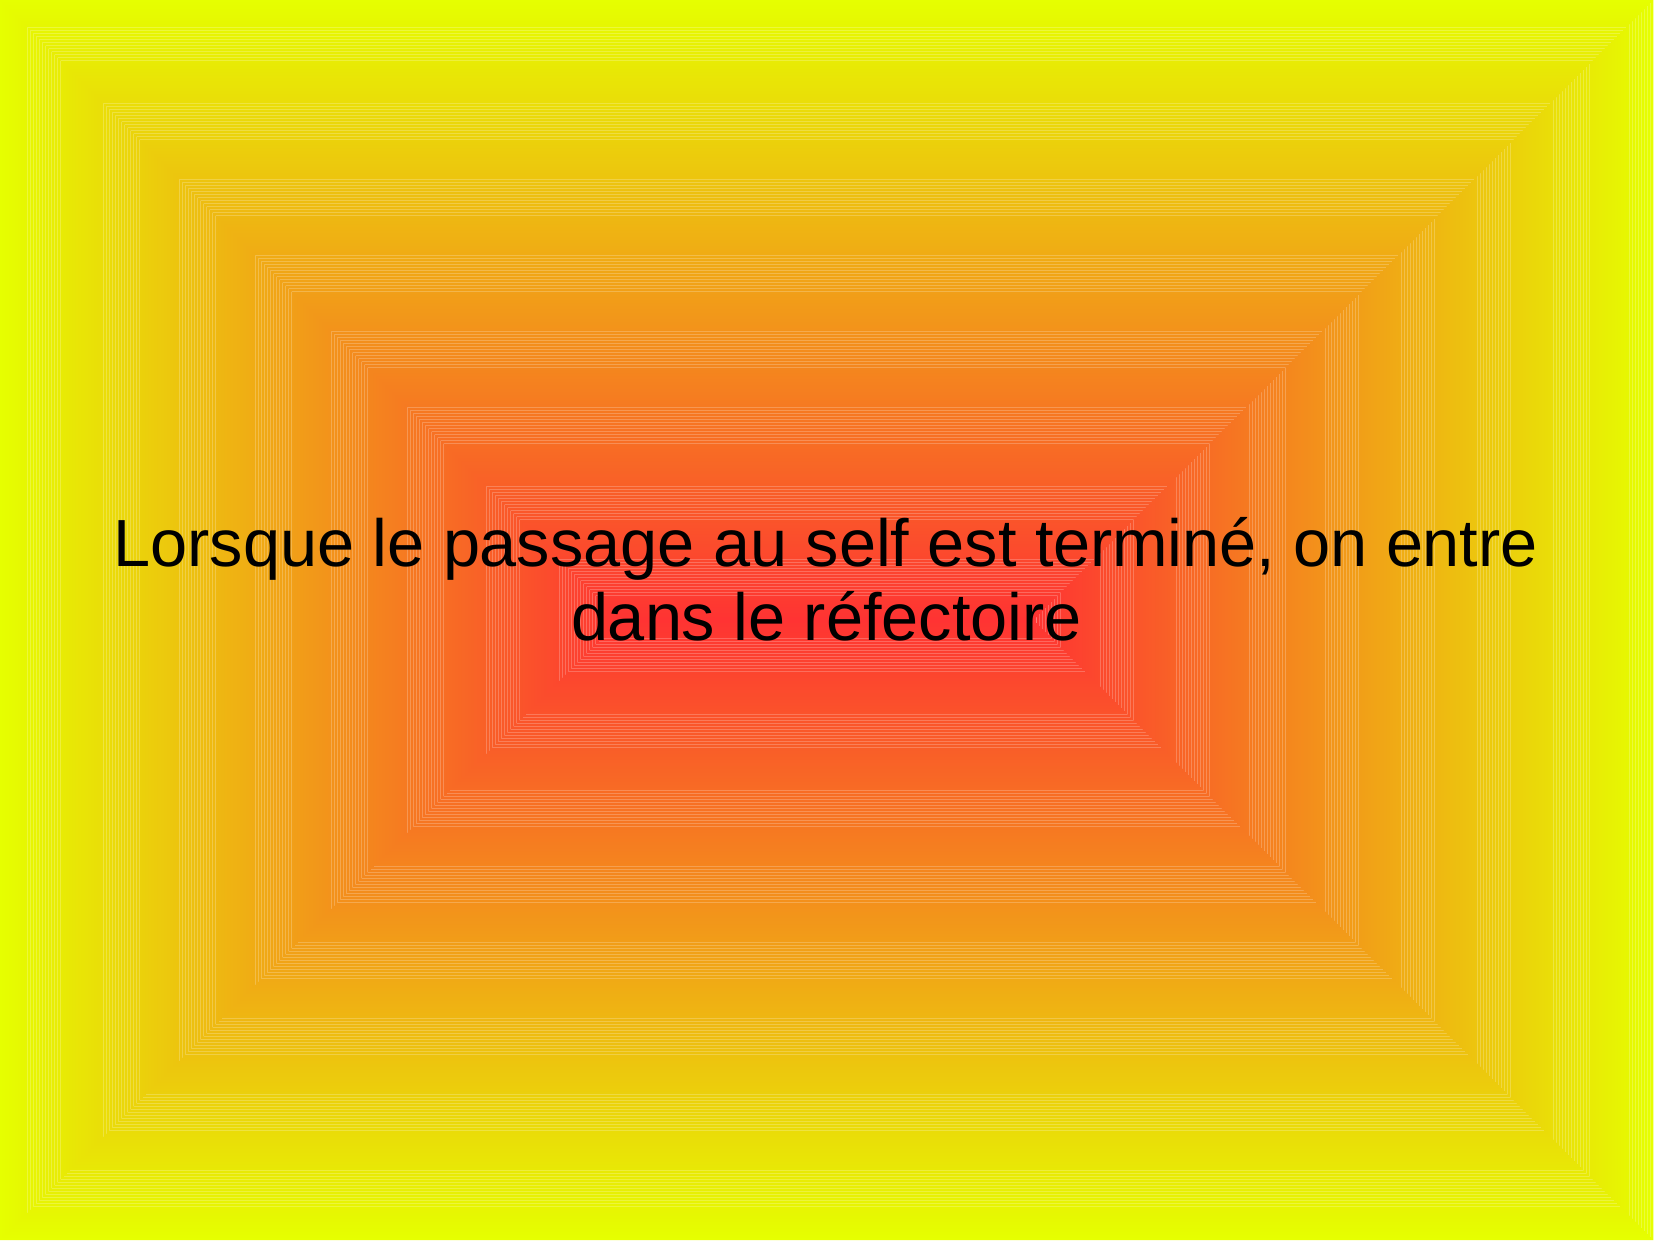

Lorsque le passage au self est terminé, on entre dans le réfectoire